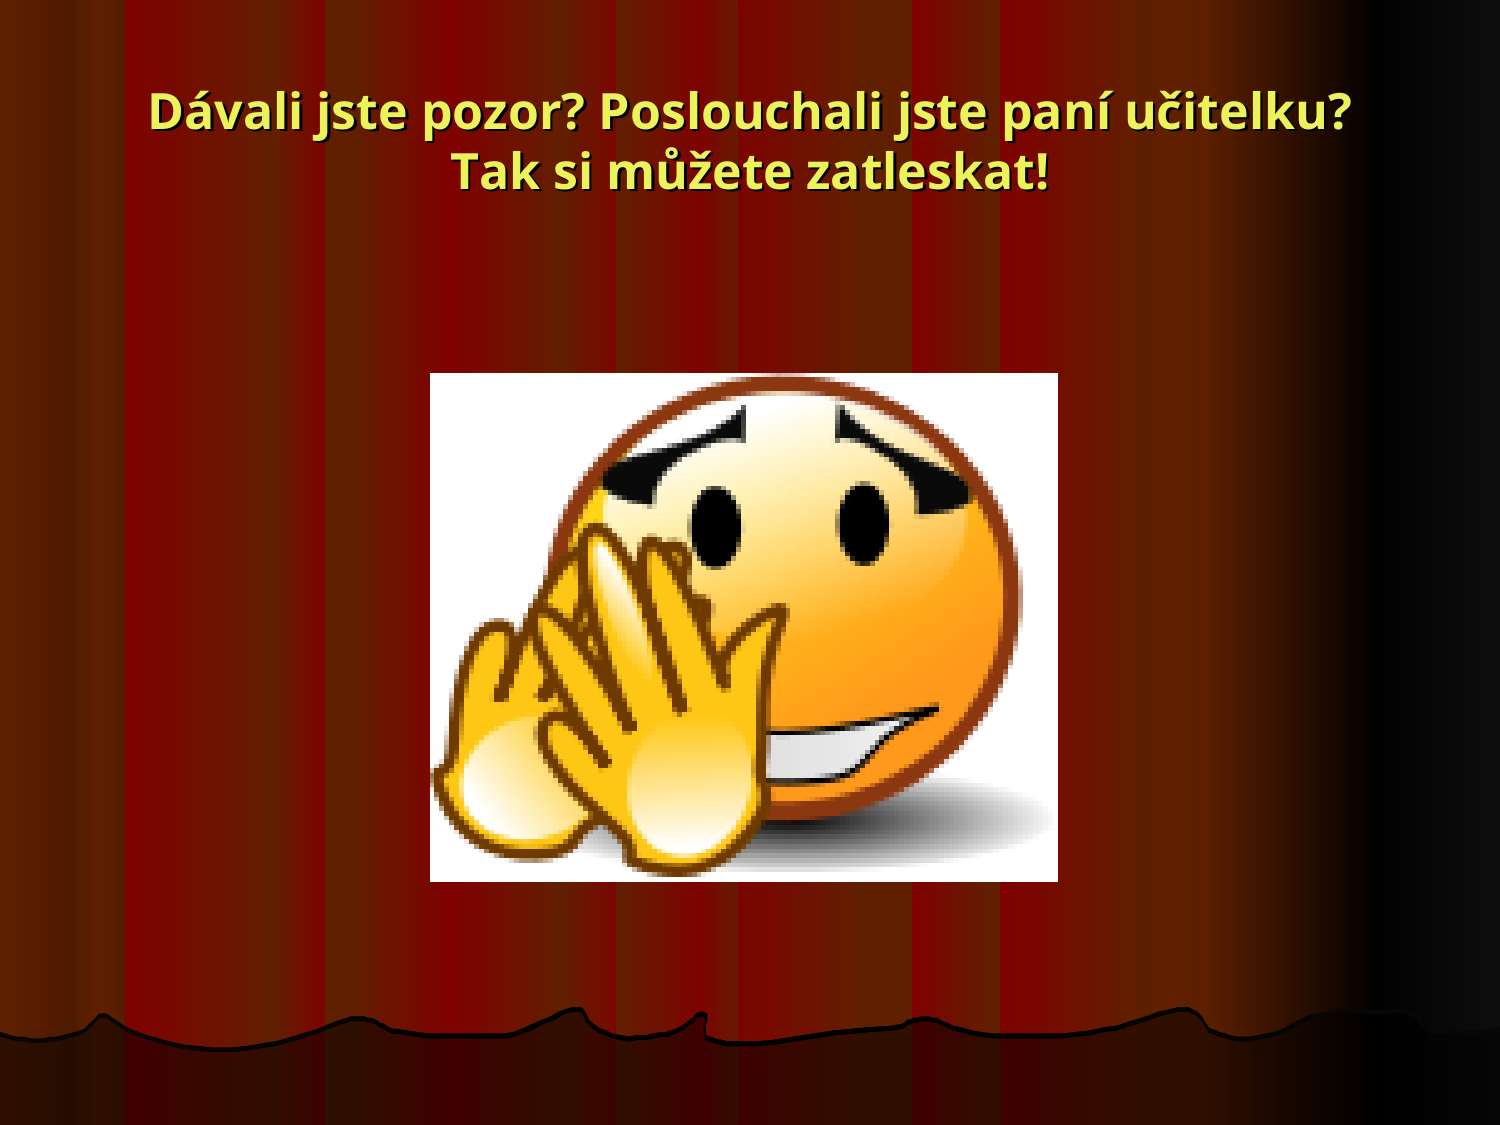

# Dávali jste pozor? Poslouchali jste paní učitelku? Tak si můžete zatleskat!